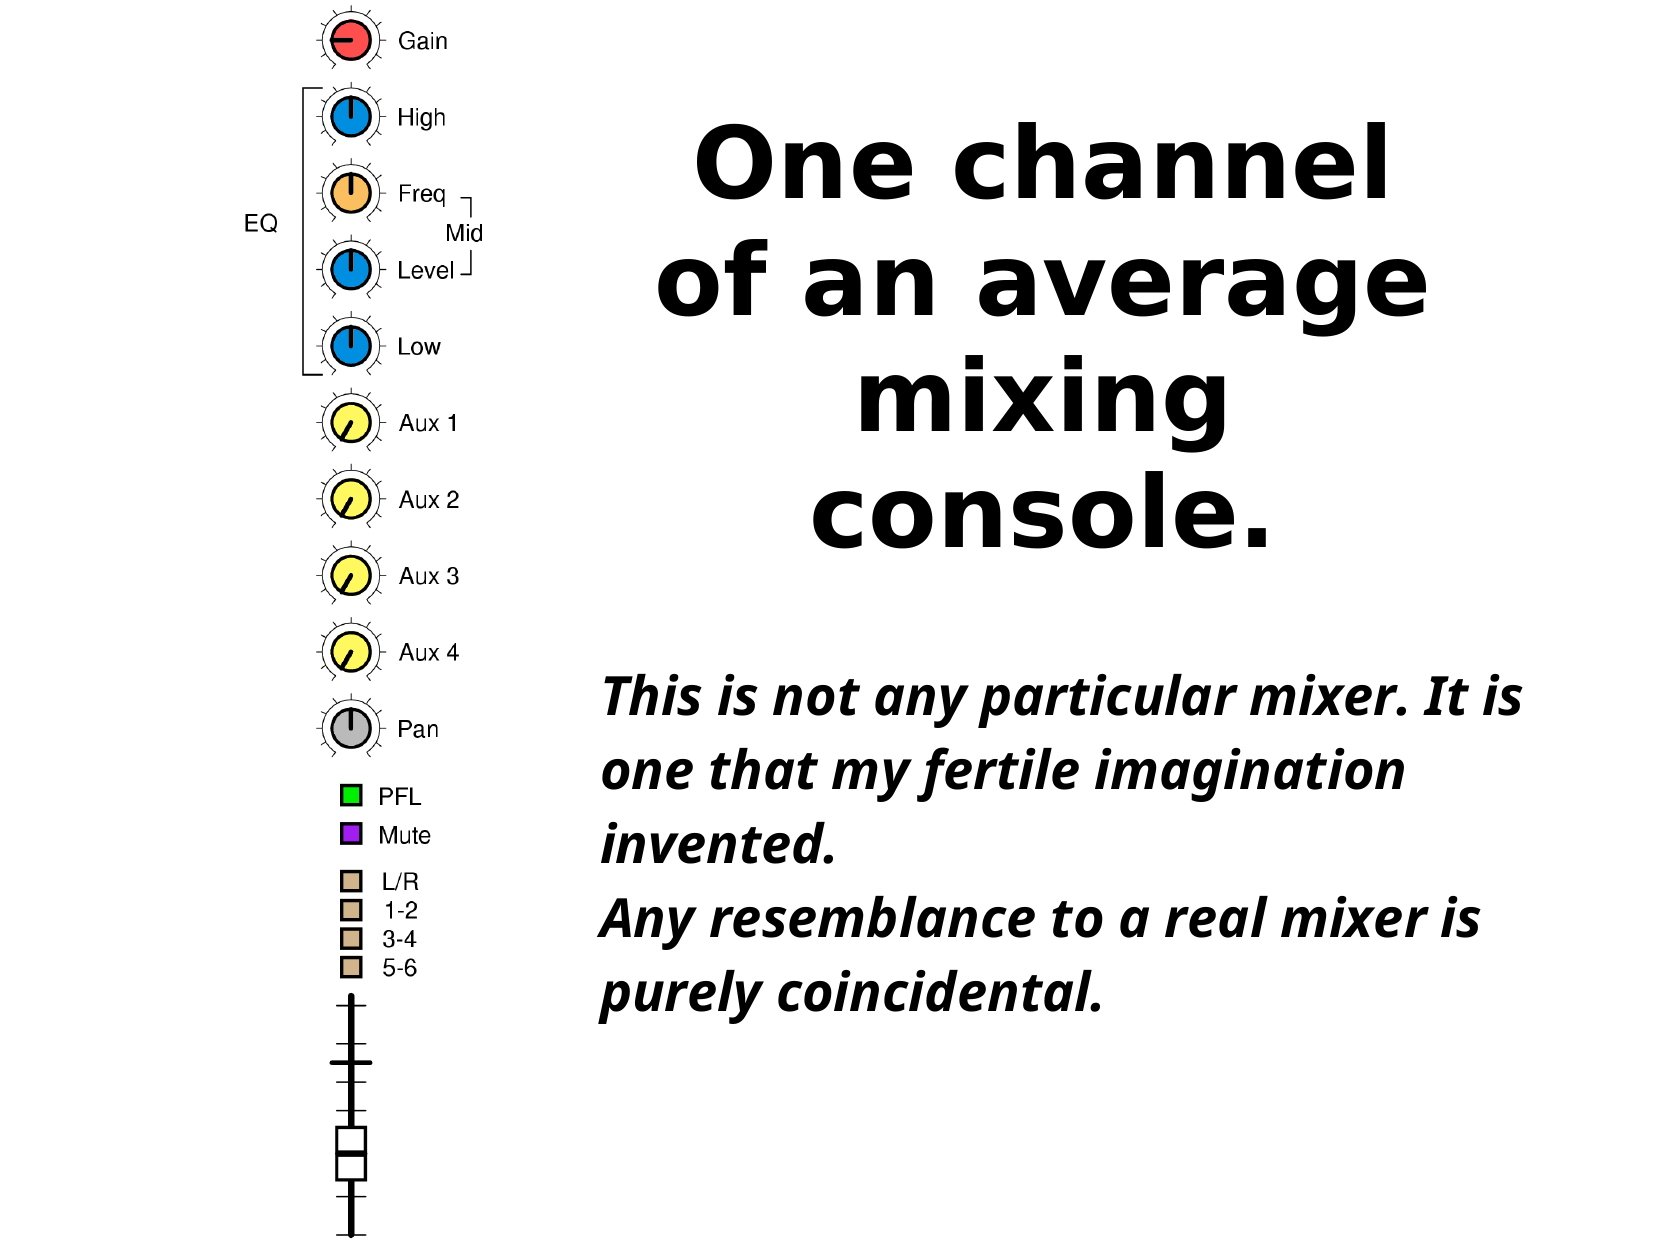

One channel
of an average
mixing console.
This is not any particular mixer. It is one that my fertile imagination invented.
Any resemblance to a real mixer is purely coincidental.